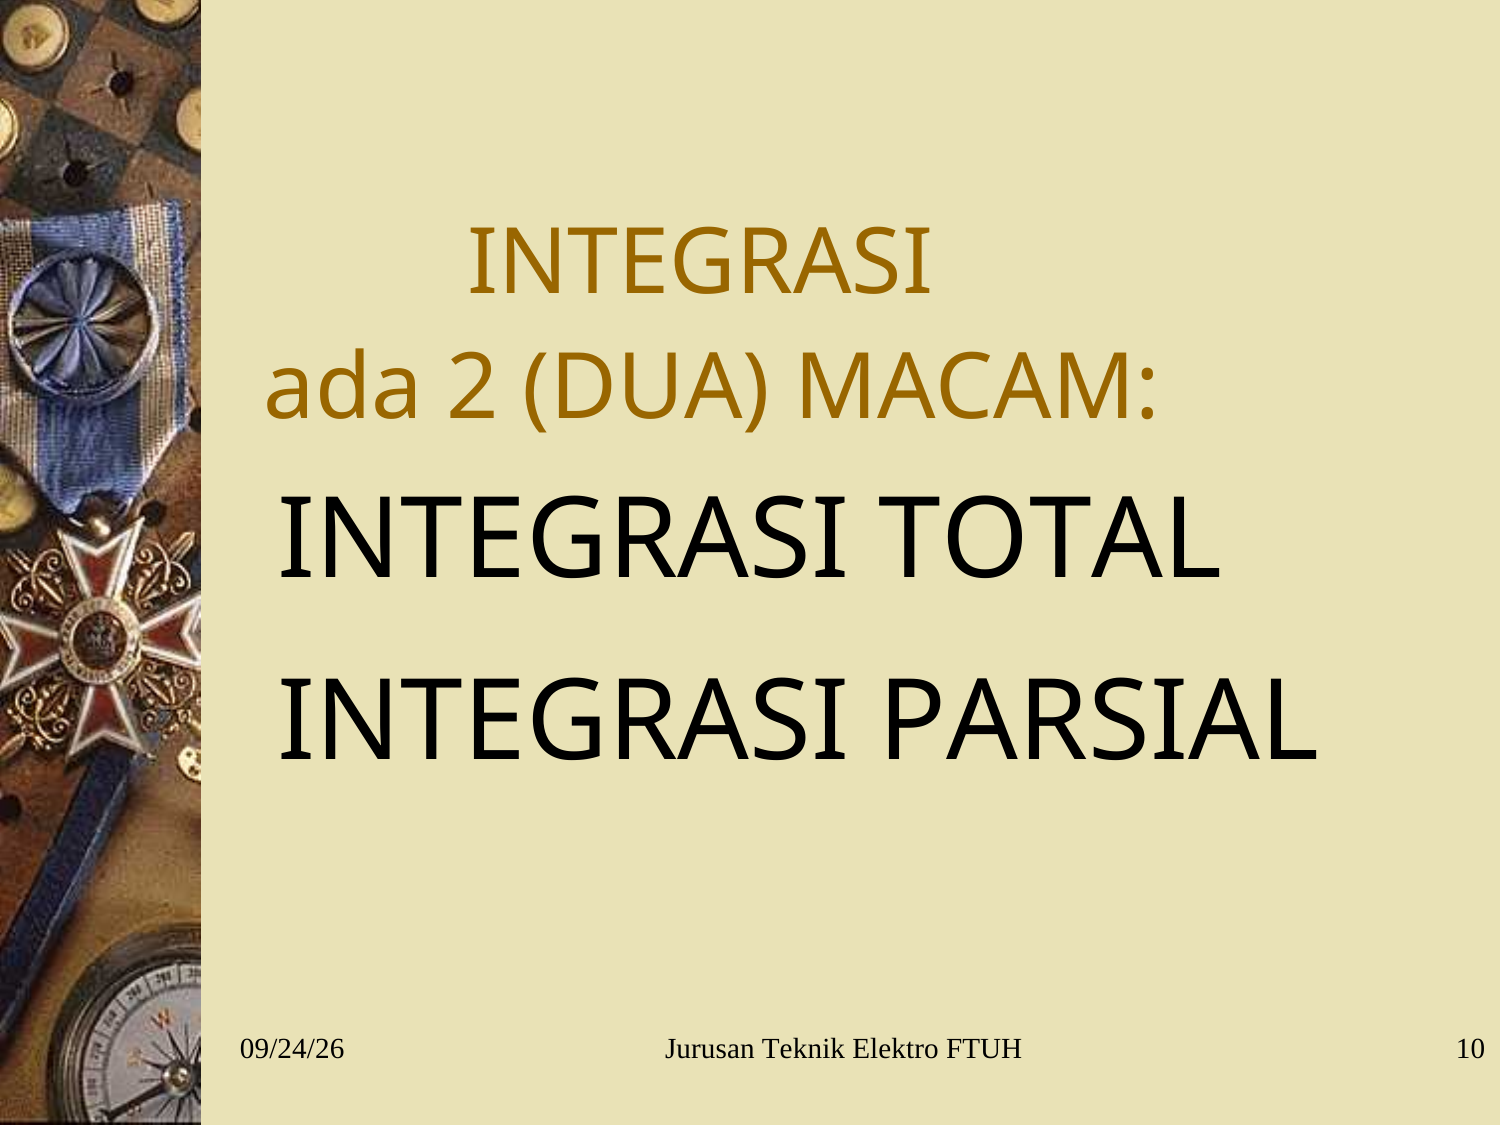

# INTEGRASI ada 2 (DUA) MACAM:
INTEGRASI TOTAL
INTEGRASI PARSIAL
Jurusan Teknik Elektro FTUH
10